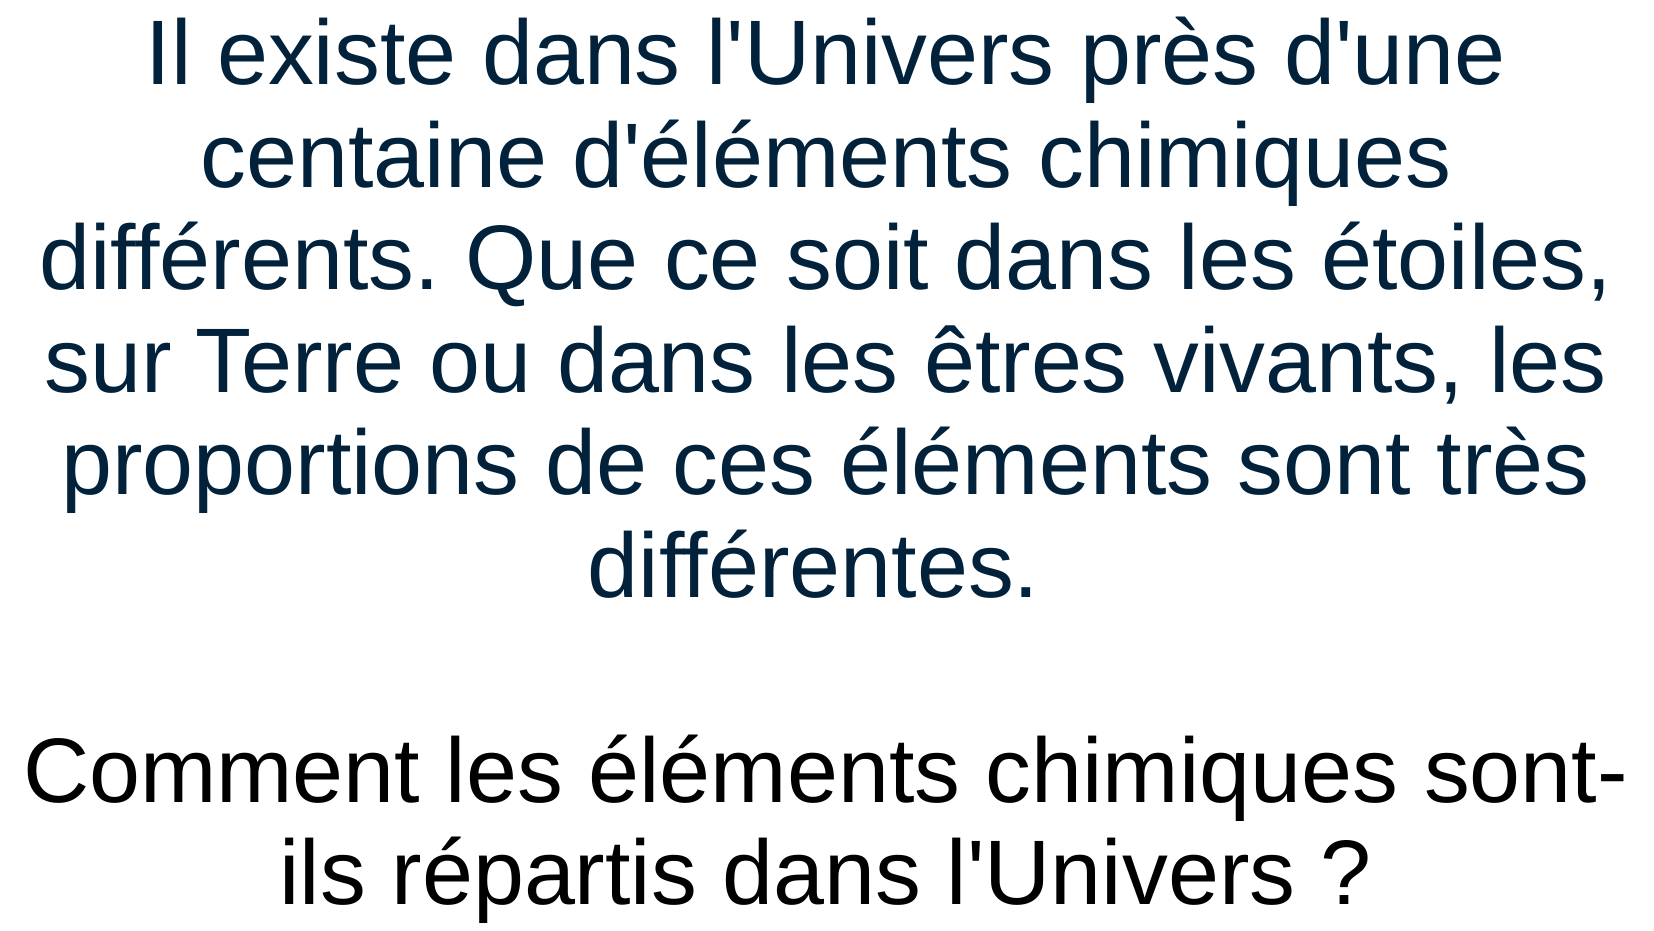

# Il existe dans l'Univers près d'une centaine d'éléments chimiques différents. Que ce soit dans les étoiles, sur Terre ou dans les êtres vivants, les proportions de ces éléments sont très différentes. Comment les éléments chimiques sont-ils répartis dans l'Univers ?